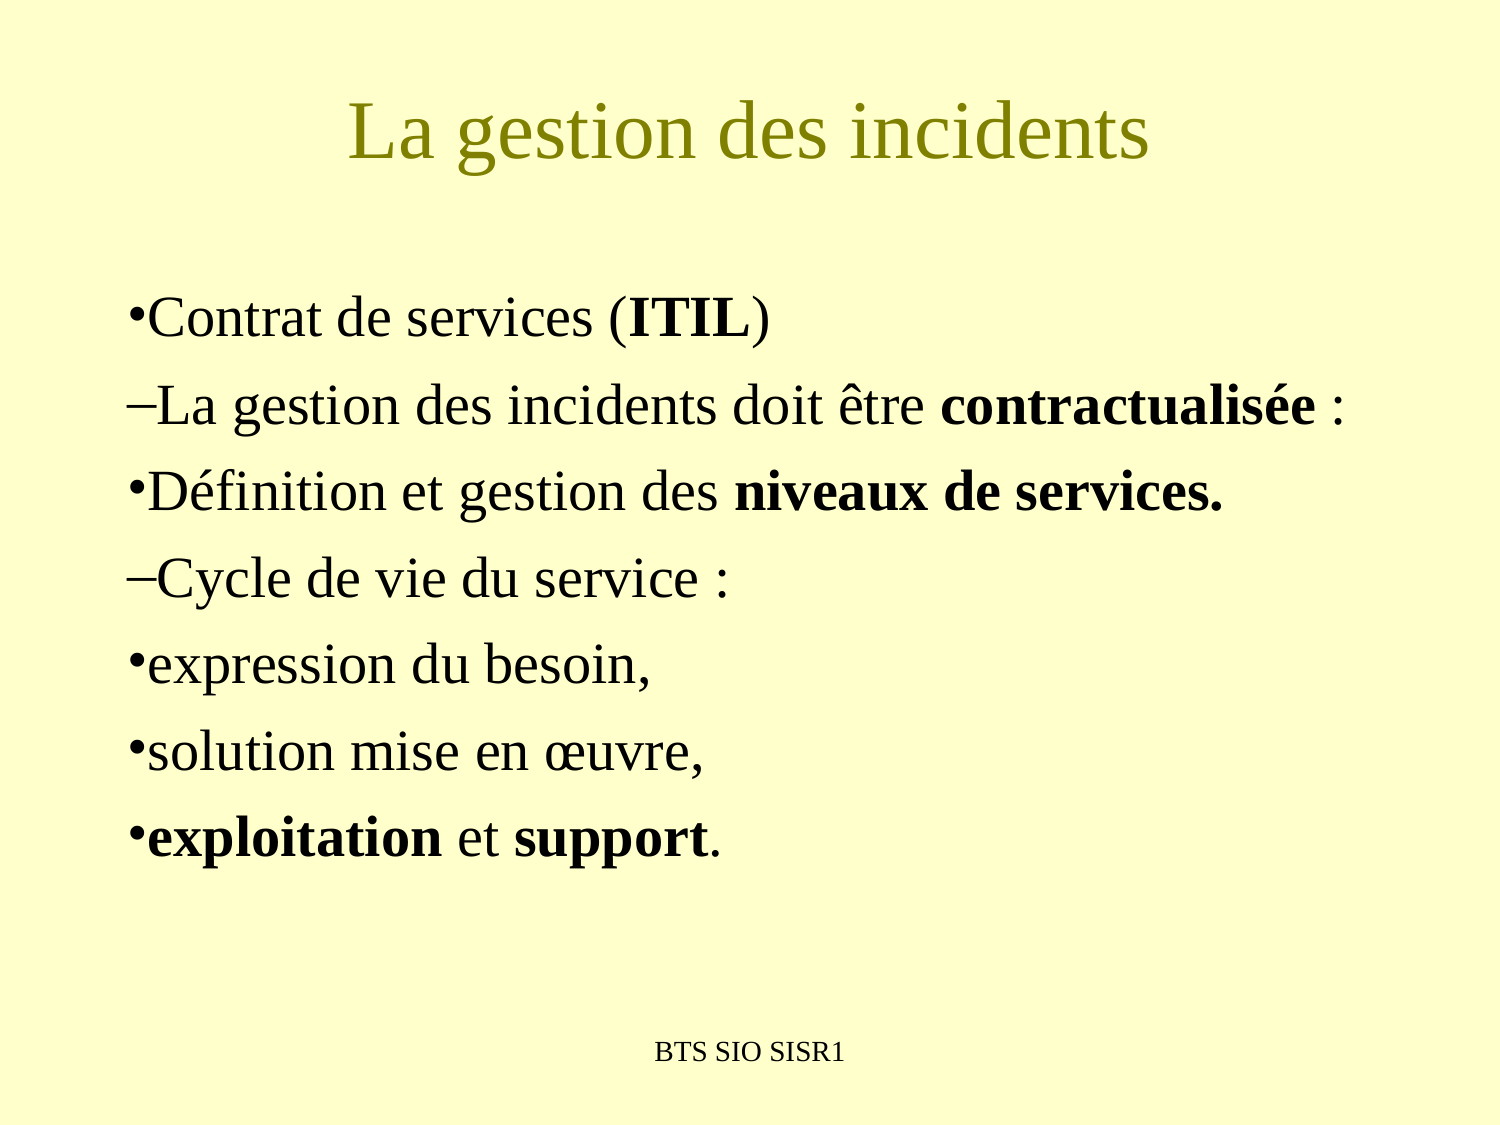

# Contrat de services (ITIL)
La gestion des incidents doit être contractualisée :
Définition et gestion des niveaux de services.
Cycle de vie du service :
expression du besoin,
solution mise en œuvre,
exploitation et support.
BTS SIO SISR1